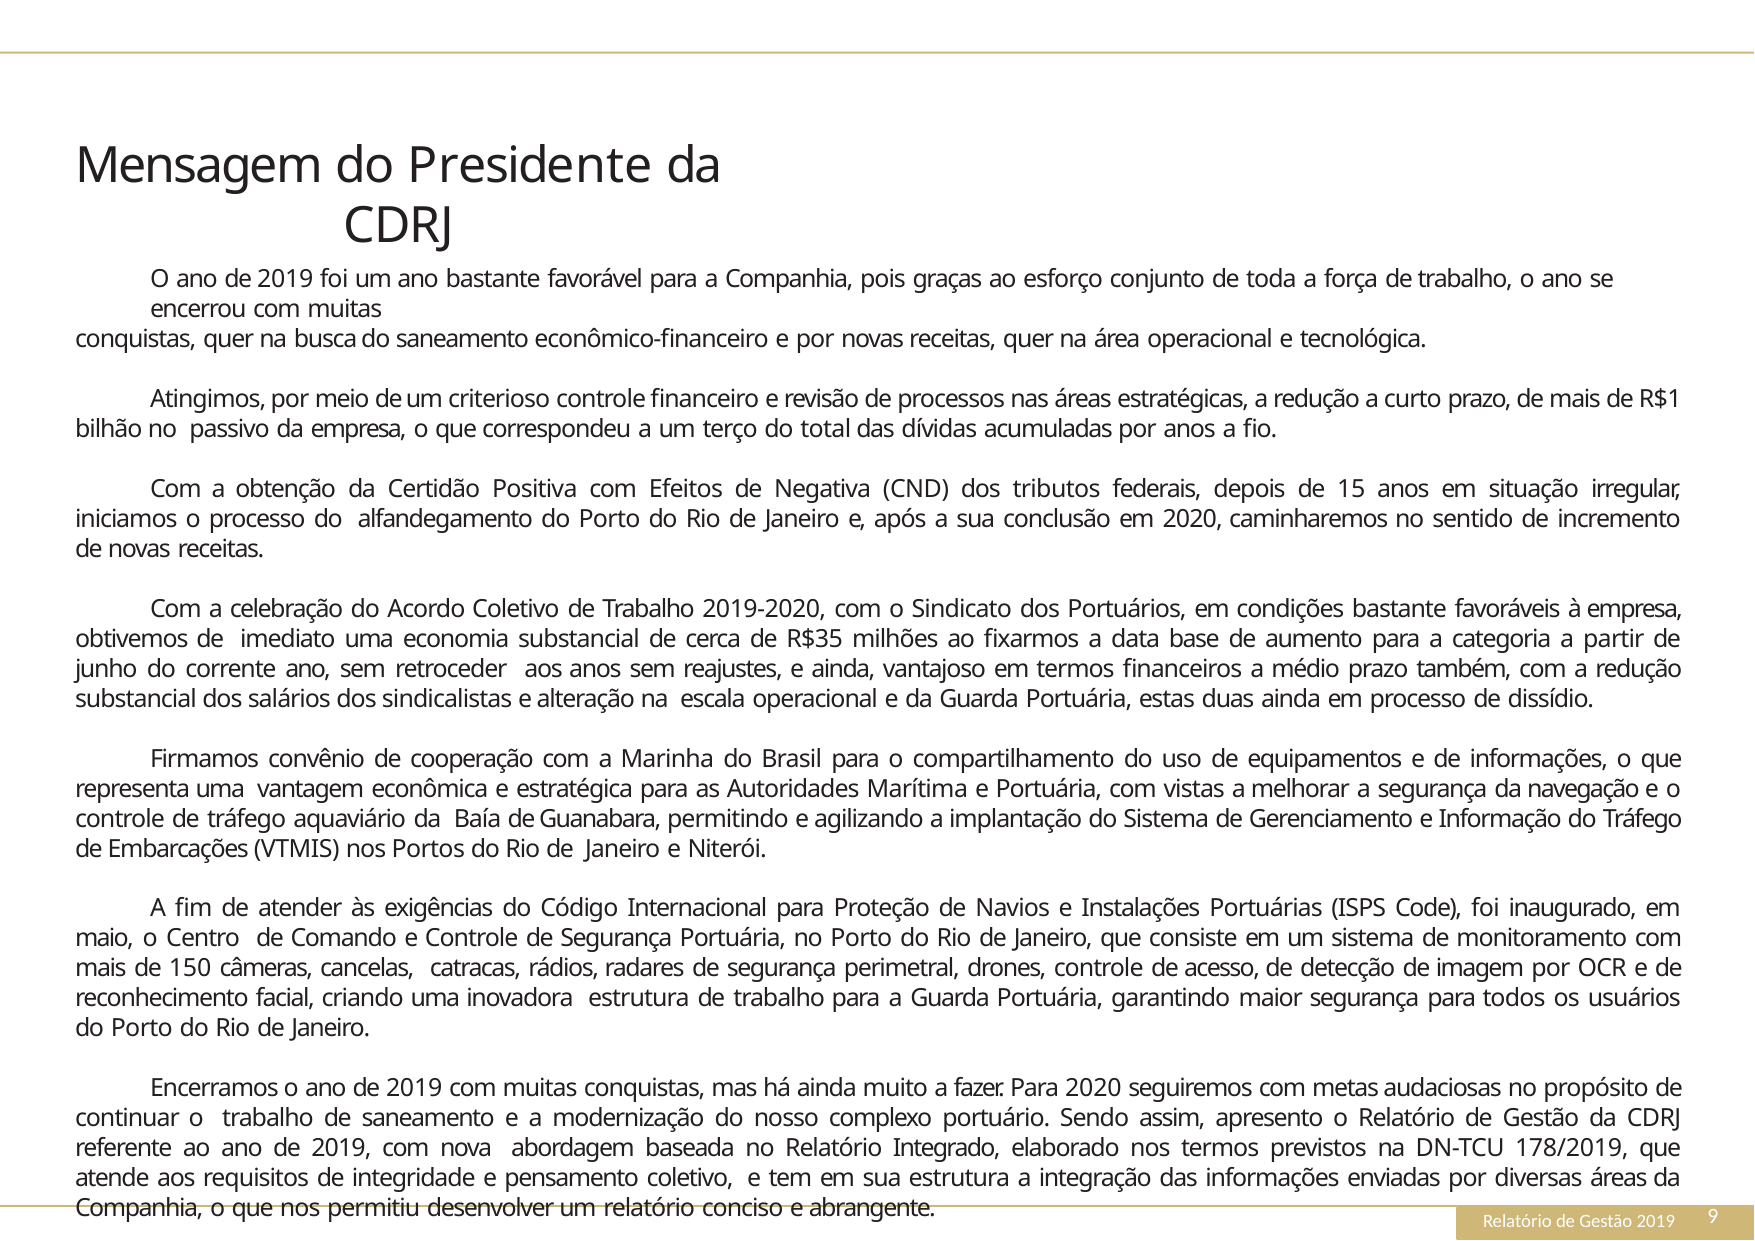

# Mensagem do Presidente da CDRJ
O ano de 2019 foi um ano bastante favorável para a Companhia, pois graças ao esforço conjunto de toda a força de trabalho, o ano se encerrou com muitas
conquistas, quer na busca do saneamento econômico-financeiro e por novas receitas, quer na área operacional e tecnológica.
Atingimos, por meio de um criterioso controle financeiro e revisão de processos nas áreas estratégicas, a redução a curto prazo, de mais de R$1 bilhão no passivo da empresa, o que correspondeu a um terço do total das dívidas acumuladas por anos a fio.
Com a obtenção da Certidão Positiva com Efeitos de Negativa (CND) dos tributos federais, depois de 15 anos em situação irregular, iniciamos o processo do alfandegamento do Porto do Rio de Janeiro e, após a sua conclusão em 2020, caminharemos no sentido de incremento de novas receitas.
Com a celebração do Acordo Coletivo de Trabalho 2019-2020, com o Sindicato dos Portuários, em condições bastante favoráveis à empresa, obtivemos de imediato uma economia substancial de cerca de R$35 milhões ao fixarmos a data base de aumento para a categoria a partir de junho do corrente ano, sem retroceder aos anos sem reajustes, e ainda, vantajoso em termos financeiros a médio prazo também, com a redução substancial dos salários dos sindicalistas e alteração na escala operacional e da Guarda Portuária, estas duas ainda em processo de dissídio.
Firmamos convênio de cooperação com a Marinha do Brasil para o compartilhamento do uso de equipamentos e de informações, o que representa uma vantagem econômica e estratégica para as Autoridades Marítima e Portuária, com vistas a melhorar a segurança da navegação e o controle de tráfego aquaviário da Baía de Guanabara, permitindo e agilizando a implantação do Sistema de Gerenciamento e Informação do Tráfego de Embarcações (VTMIS) nos Portos do Rio de Janeiro e Niterói.
A fim de atender às exigências do Código Internacional para Proteção de Navios e Instalações Portuárias (ISPS Code), foi inaugurado, em maio, o Centro de Comando e Controle de Segurança Portuária, no Porto do Rio de Janeiro, que consiste em um sistema de monitoramento com mais de 150 câmeras, cancelas, catracas, rádios, radares de segurança perimetral, drones, controle de acesso, de detecção de imagem por OCR e de reconhecimento facial, criando uma inovadora estrutura de trabalho para a Guarda Portuária, garantindo maior segurança para todos os usuários do Porto do Rio de Janeiro.
Encerramos o ano de 2019 com muitas conquistas, mas há ainda muito a fazer. Para 2020 seguiremos com metas audaciosas no propósito de continuar o trabalho de saneamento e a modernização do nosso complexo portuário. Sendo assim, apresento o Relatório de Gestão da CDRJ referente ao ano de 2019, com nova abordagem baseada no Relatório Integrado, elaborado nos termos previstos na DN-TCU 178/2019, que atende aos requisitos de integridade e pensamento coletivo, e tem em sua estrutura a integração das informações enviadas por diversas áreas da Companhia, o que nos permitiu desenvolver um relatório conciso e abrangente.
9
Relatório de Gestão 2019